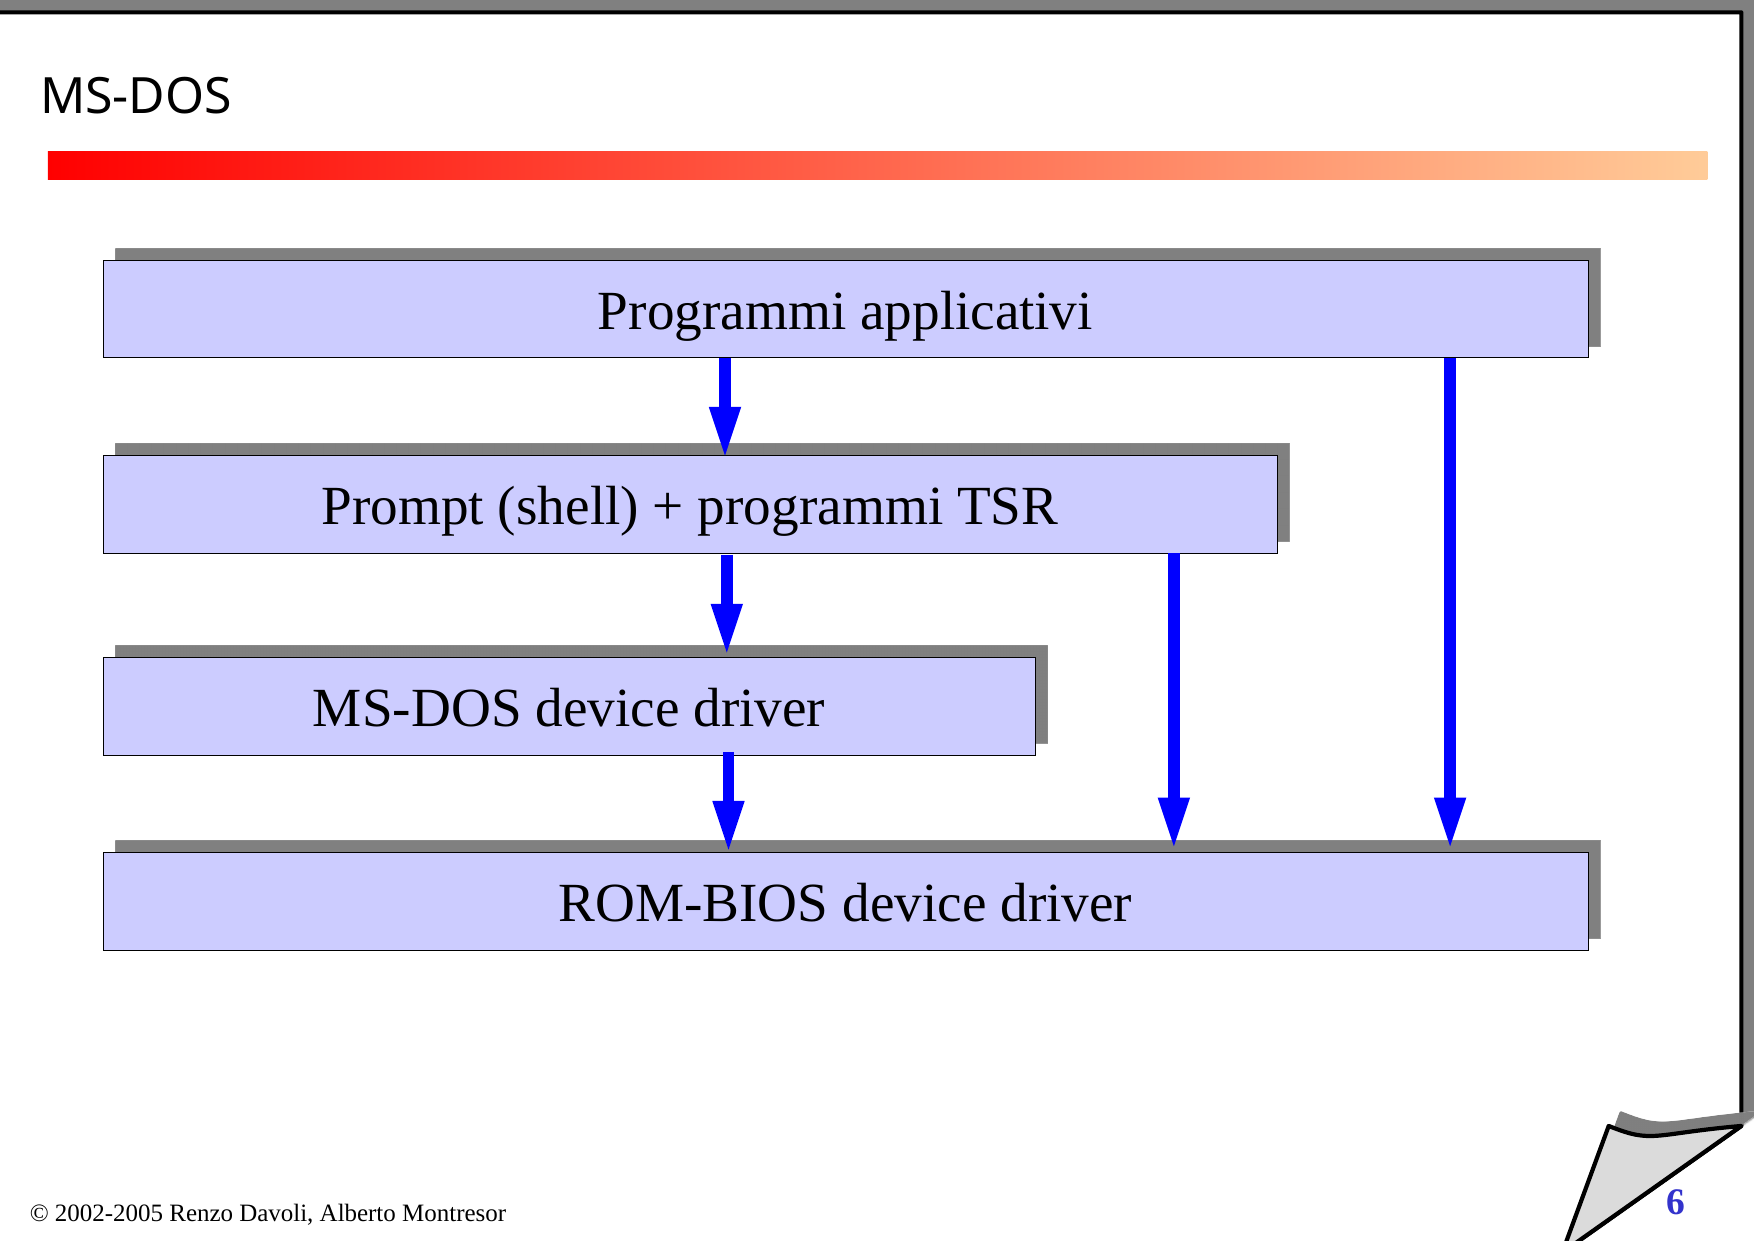

# MS-DOS
Programmi applicativi
Prompt (shell) + programmi TSR
MS-DOS device driver
ROM-BIOS device driver